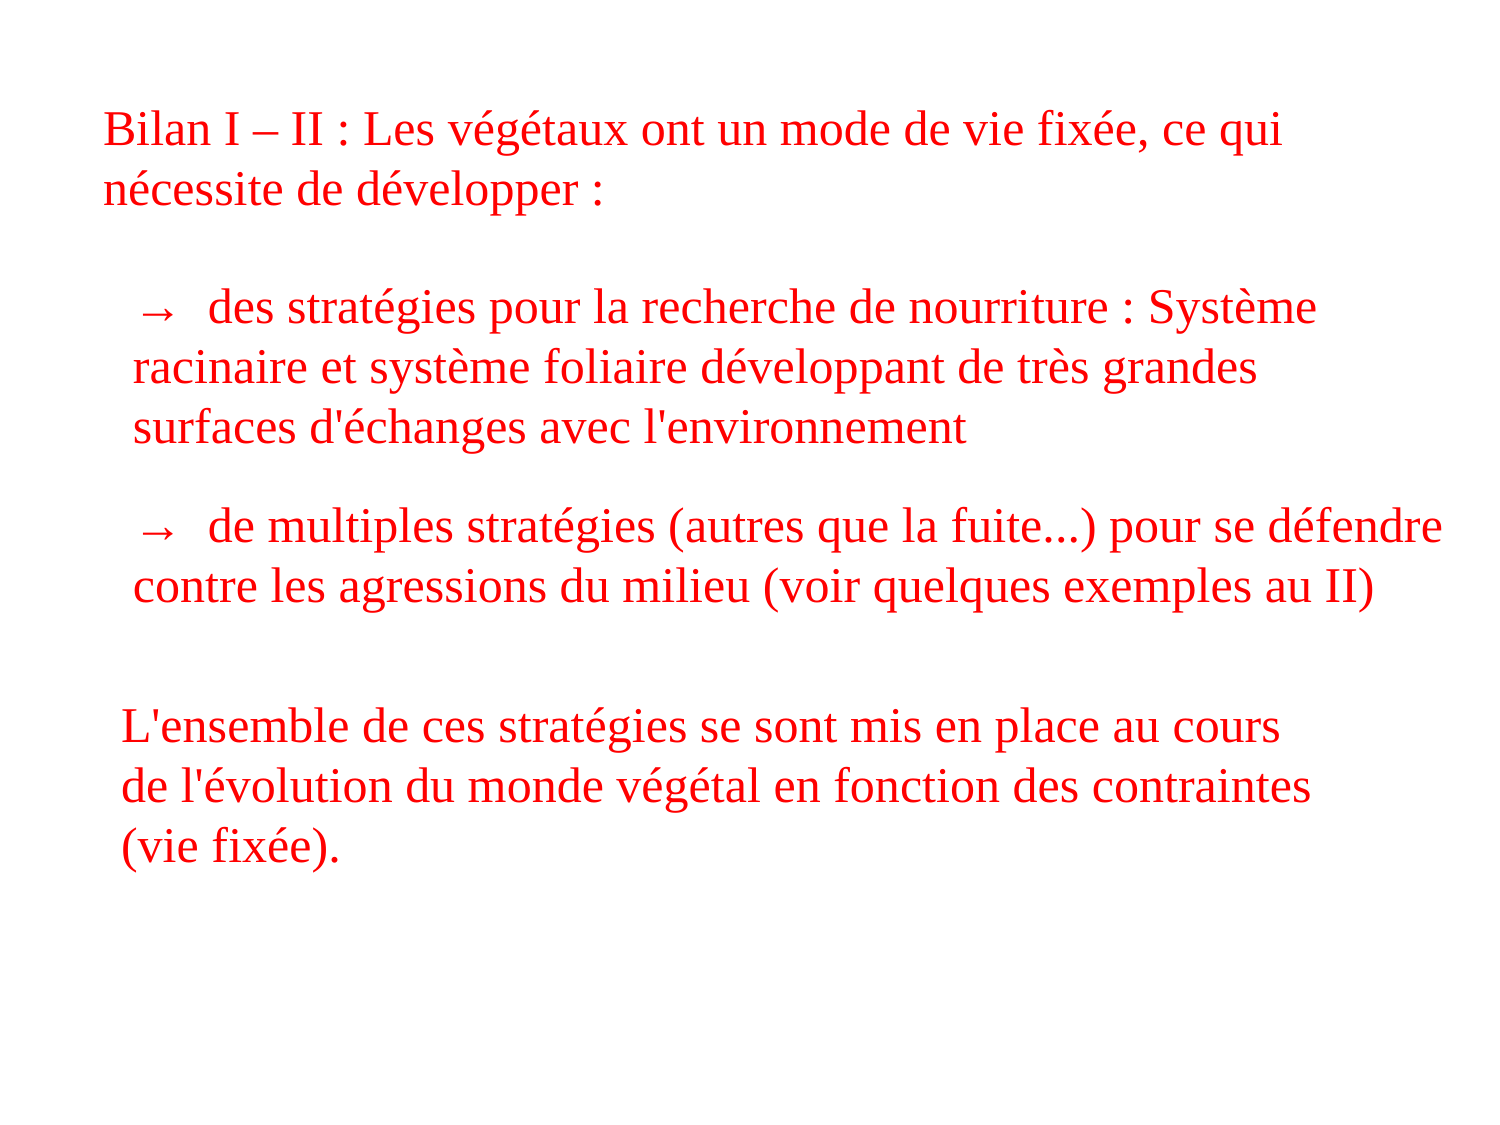

Bilan I – II : Les végétaux ont un mode de vie fixée, ce qui nécessite de développer :
→ des stratégies pour la recherche de nourriture : Système racinaire et système foliaire développant de très grandes surfaces d'échanges avec l'environnement
→ de multiples stratégies (autres que la fuite...) pour se défendre contre les agressions du milieu (voir quelques exemples au II)
L'ensemble de ces stratégies se sont mis en place au cours de l'évolution du monde végétal en fonction des contraintes (vie fixée).